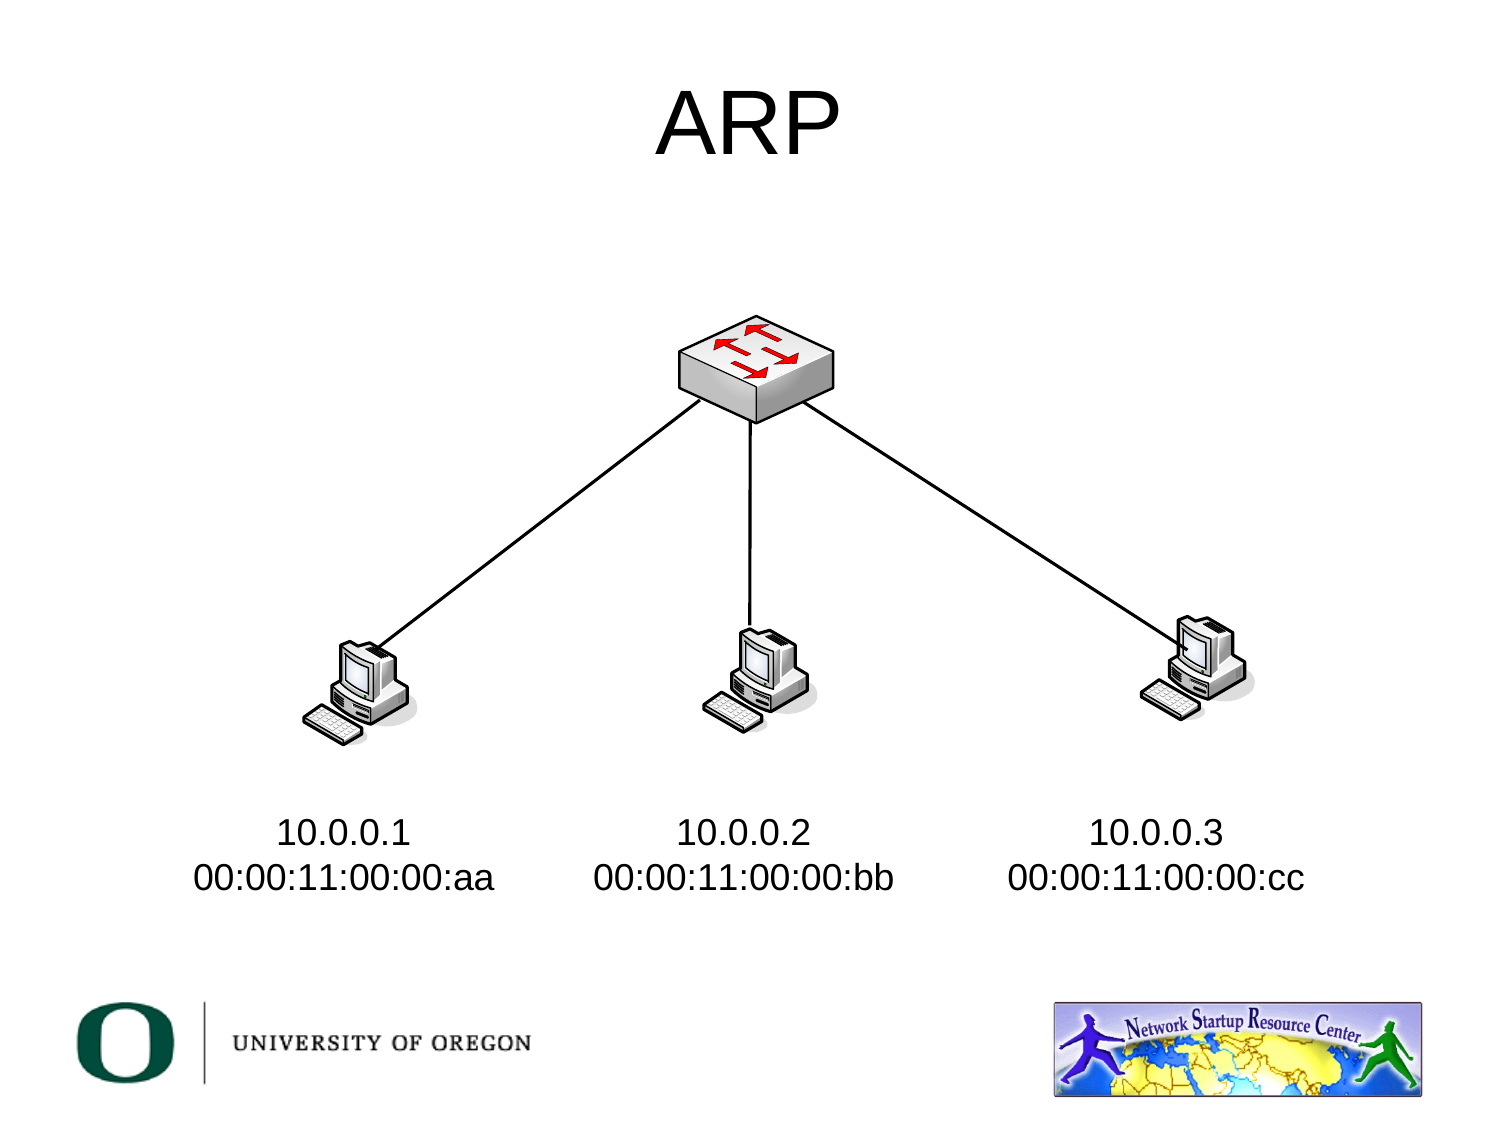

# ARP
10.0.0.1
00:00:11:00:00:aa
10.0.0.2
00:00:11:00:00:bb
10.0.0.3
00:00:11:00:00:cc